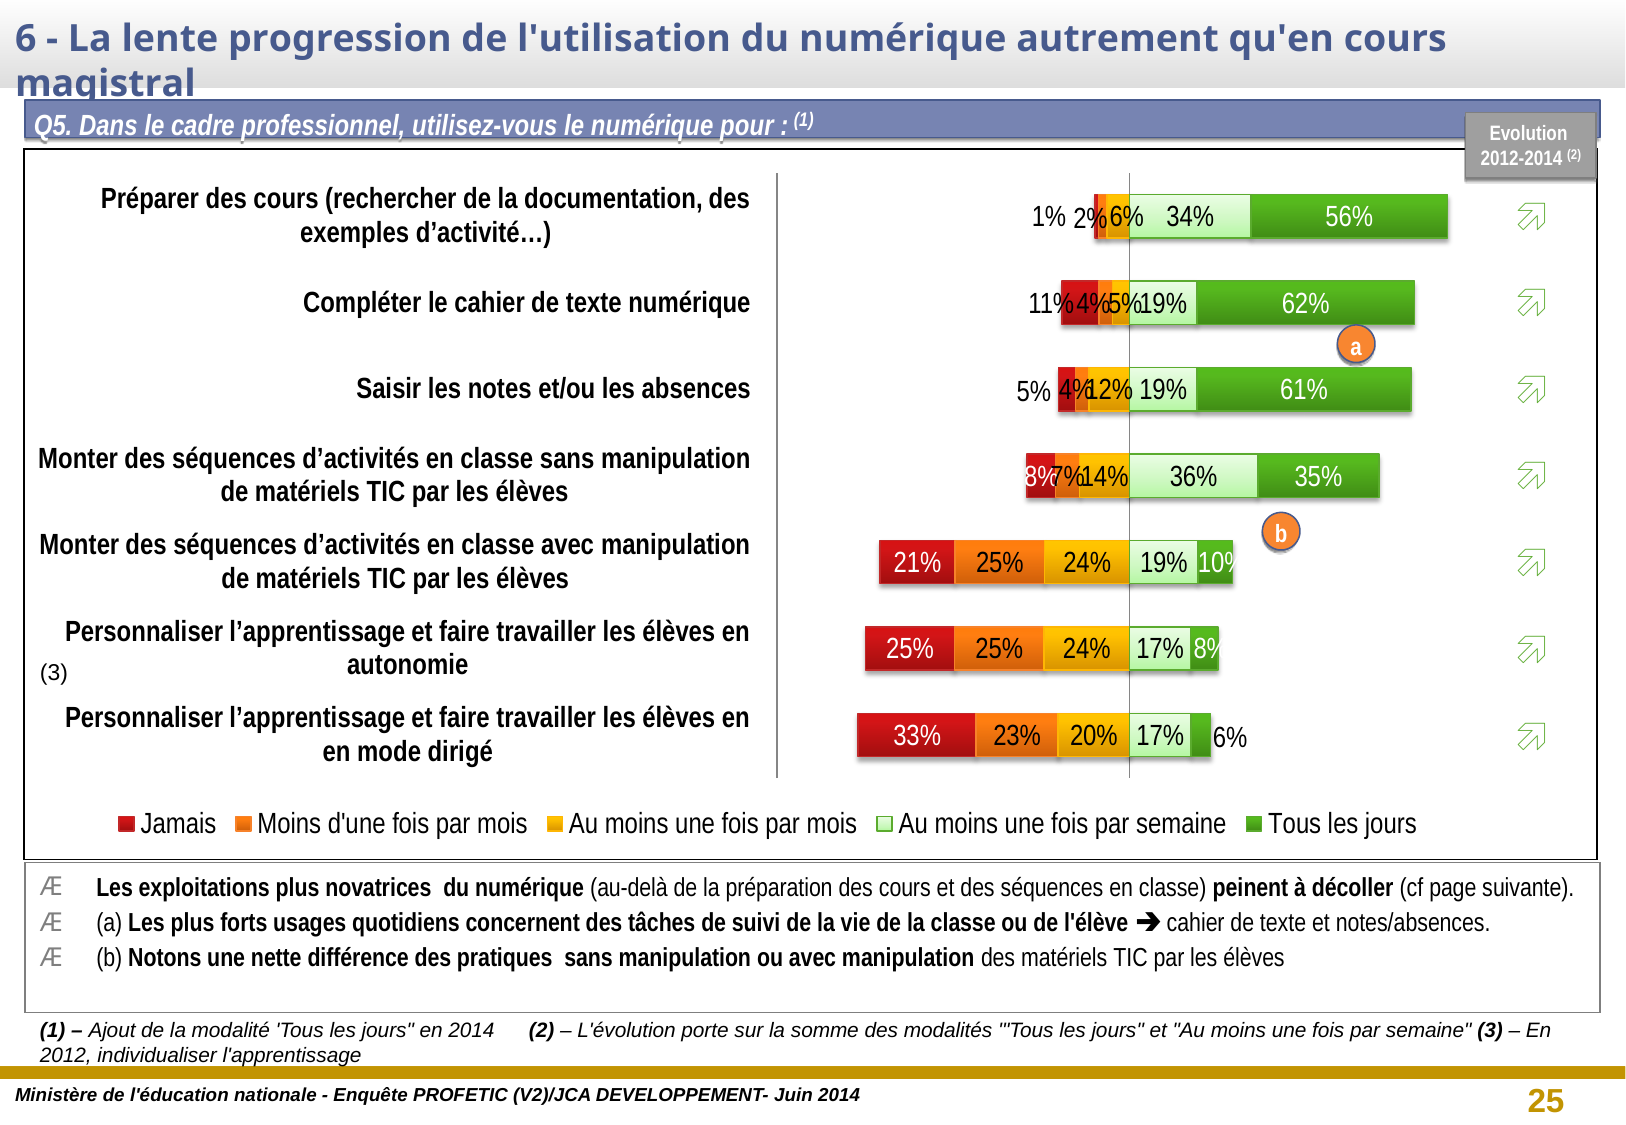

# 6 - La lente progression de l'utilisation du numérique autrement qu'en cours magistral
Q5. Dans le cadre professionnel, utilisez-vous le numérique pour : (1)
Evolution
2012-2014 (2)


a


b


(3)

Les exploitations plus novatrices du numérique (au-delà de la préparation des cours et des séquences en classe) peinent à décoller (cf page suivante).
(a) Les plus forts usages quotidiens concernent des tâches de suivi de la vie de la classe ou de l'élève  cahier de texte et notes/absences.
(b) Notons une nette différence des pratiques sans manipulation ou avec manipulation des matériels TIC par les élèves
(1) – Ajout de la modalité 'Tous les jours" en 2014 (2) – L'évolution porte sur la somme des modalités '"Tous les jours" et "Au moins une fois par semaine" (3) – En 2012, individualiser l'apprentissage
21
Ministère de l'éducation nationale - Enquête PROFETIC (V2)/JCA DEVELOPPEMENT- Juin 2014